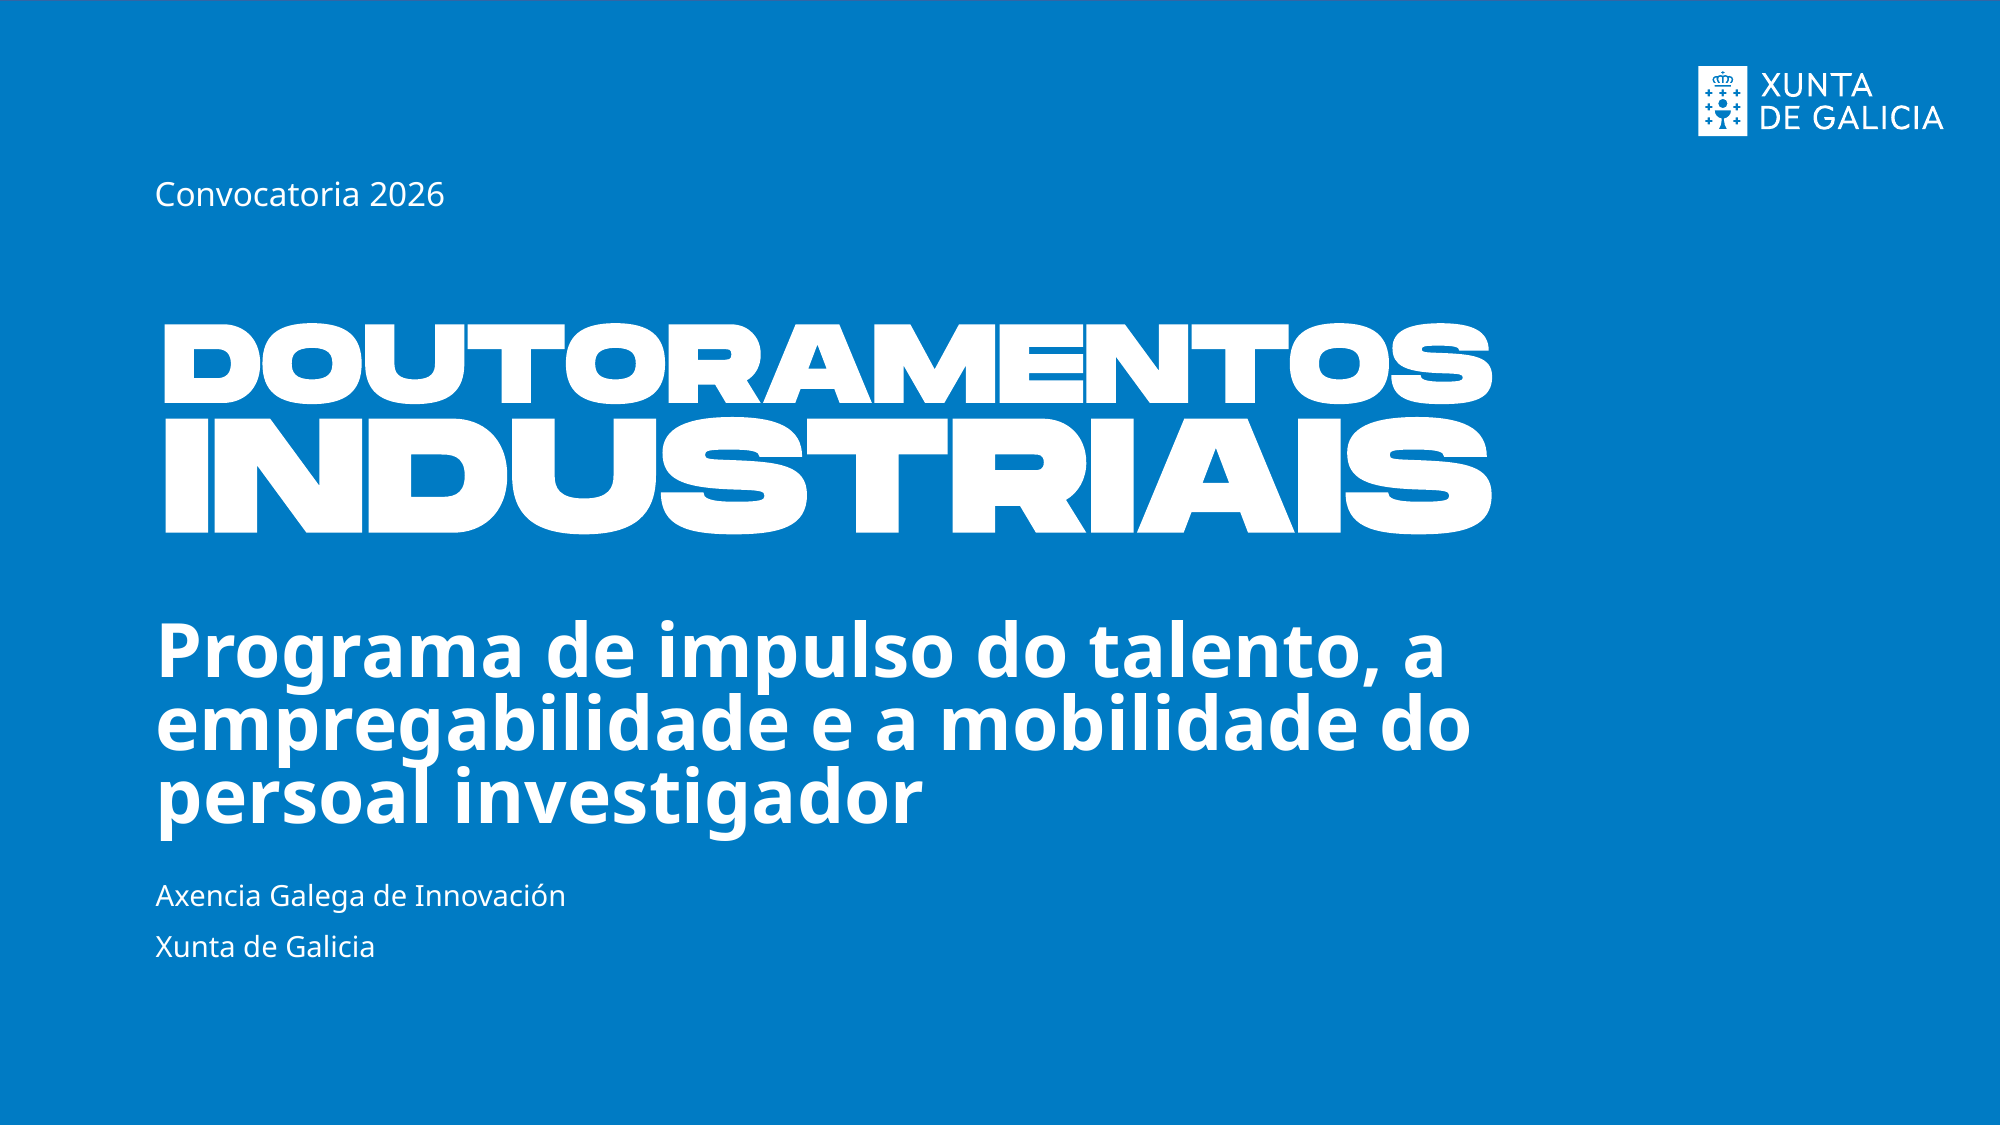

Convocatoria 2026
Programa de impulso do talento, a empregabilidade e a mobilidade do persoal investigador
Axencia Galega de Innovación
Xunta de Galicia